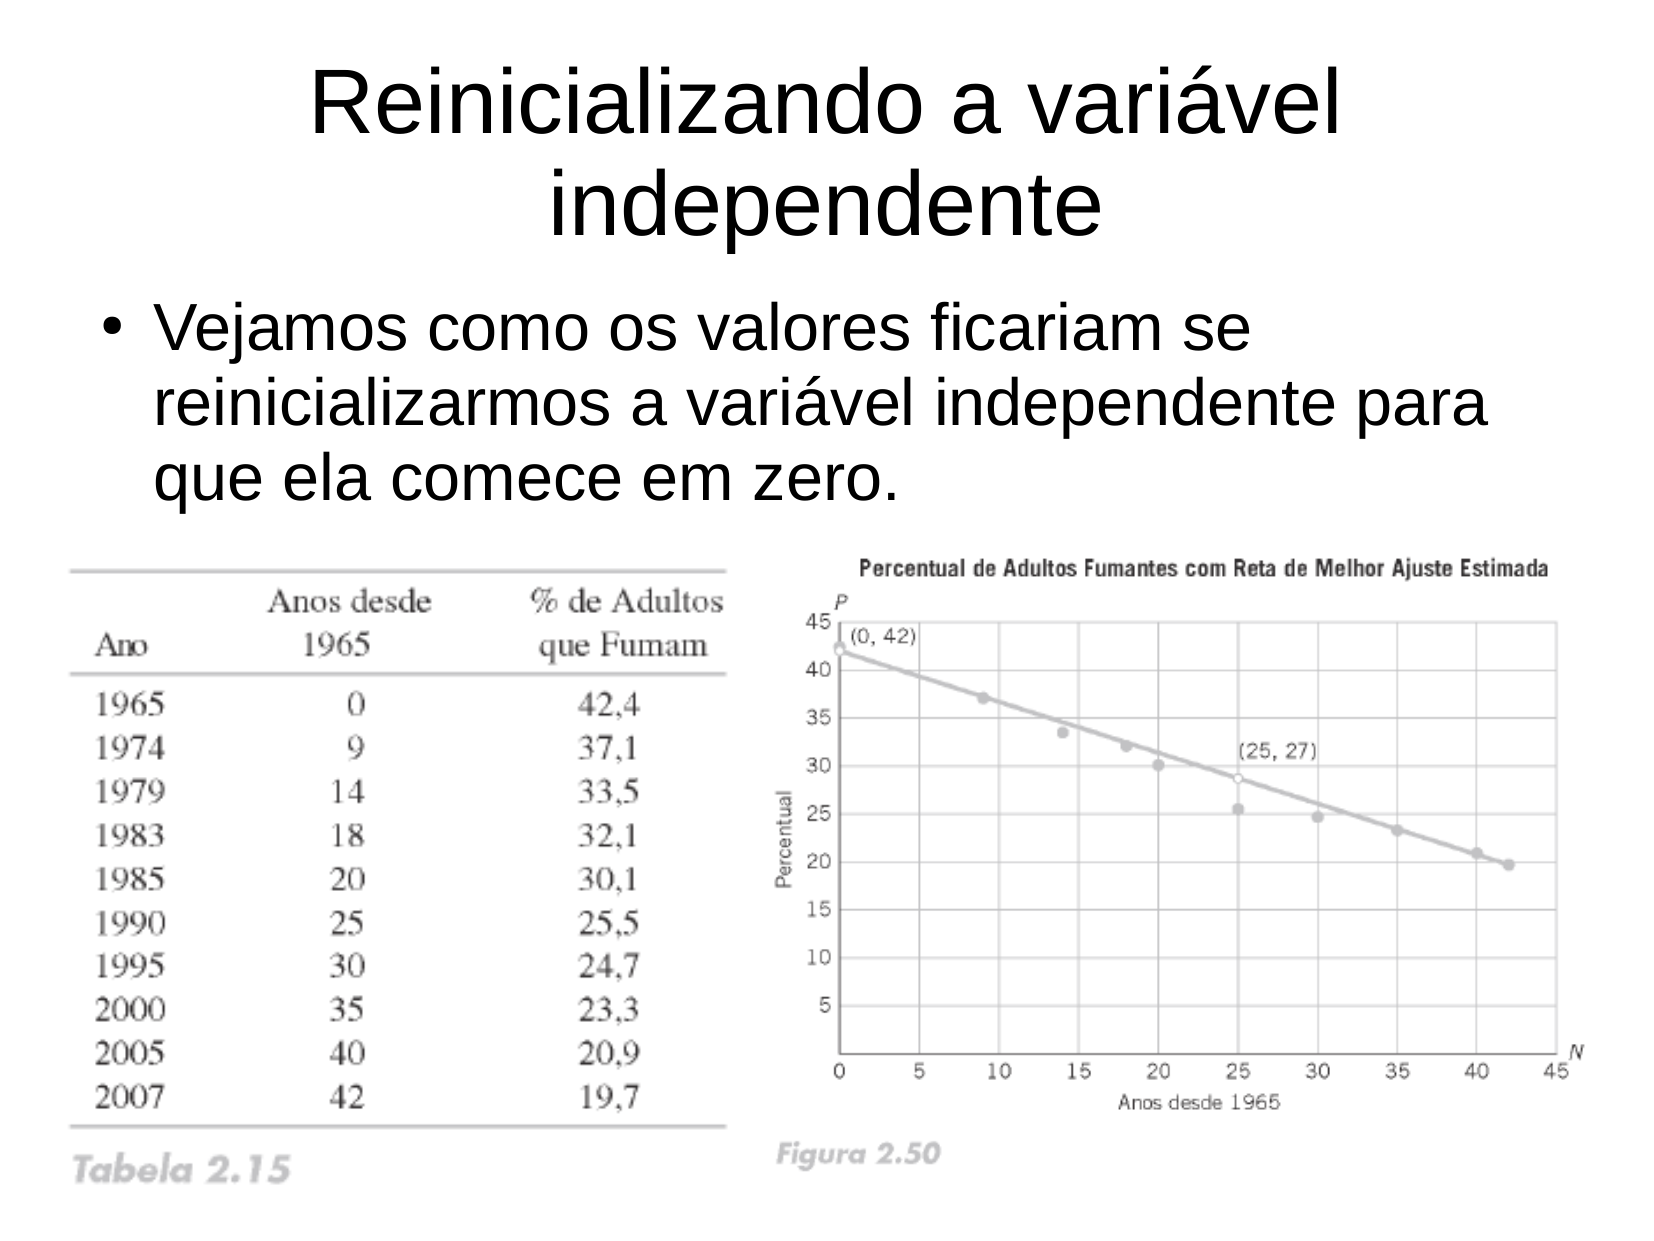

# Reinicializando a variável independente
Vejamos como os valores ficariam se reinicializarmos a variável independente para que ela comece em zero.